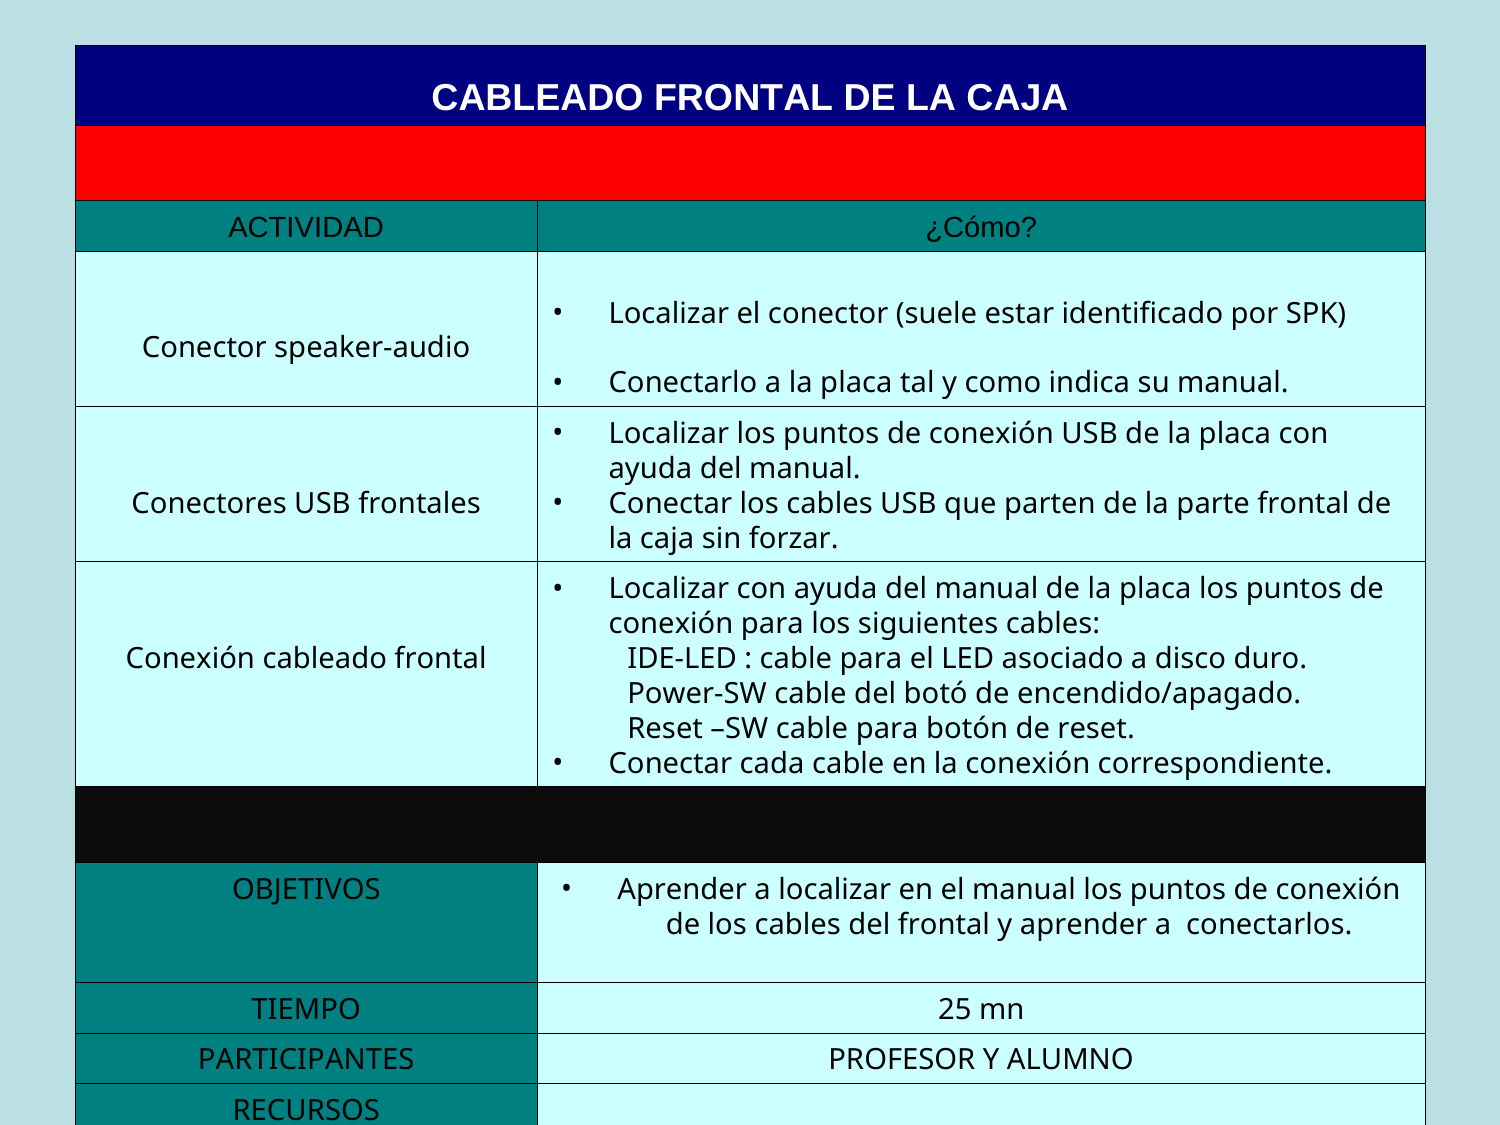

| CABLEADO FRONTAL DE LA CAJA | |
| --- | --- |
| | |
| ACTIVIDAD | ¿Cómo? |
| Conector speaker-audio | Localizar el conector (suele estar identificado por SPK) Conectarlo a la placa tal y como indica su manual. |
| Conectores USB frontales | Localizar los puntos de conexión USB de la placa con ayuda del manual. Conectar los cables USB que parten de la parte frontal de la caja sin forzar. |
| Conexión cableado frontal | Localizar con ayuda del manual de la placa los puntos de conexión para los siguientes cables: IDE-LED : cable para el LED asociado a disco duro. Power-SW cable del botó de encendido/apagado. Reset –SW cable para botón de reset. Conectar cada cable en la conexión correspondiente. |
| | |
| OBJETIVOS | Aprender a localizar en el manual los puntos de conexión de los cables del frontal y aprender a conectarlos. |
| TIEMPO | 25 mn |
| PARTICIPANTES | PROFESOR Y ALUMNO |
| RECURSOS | |